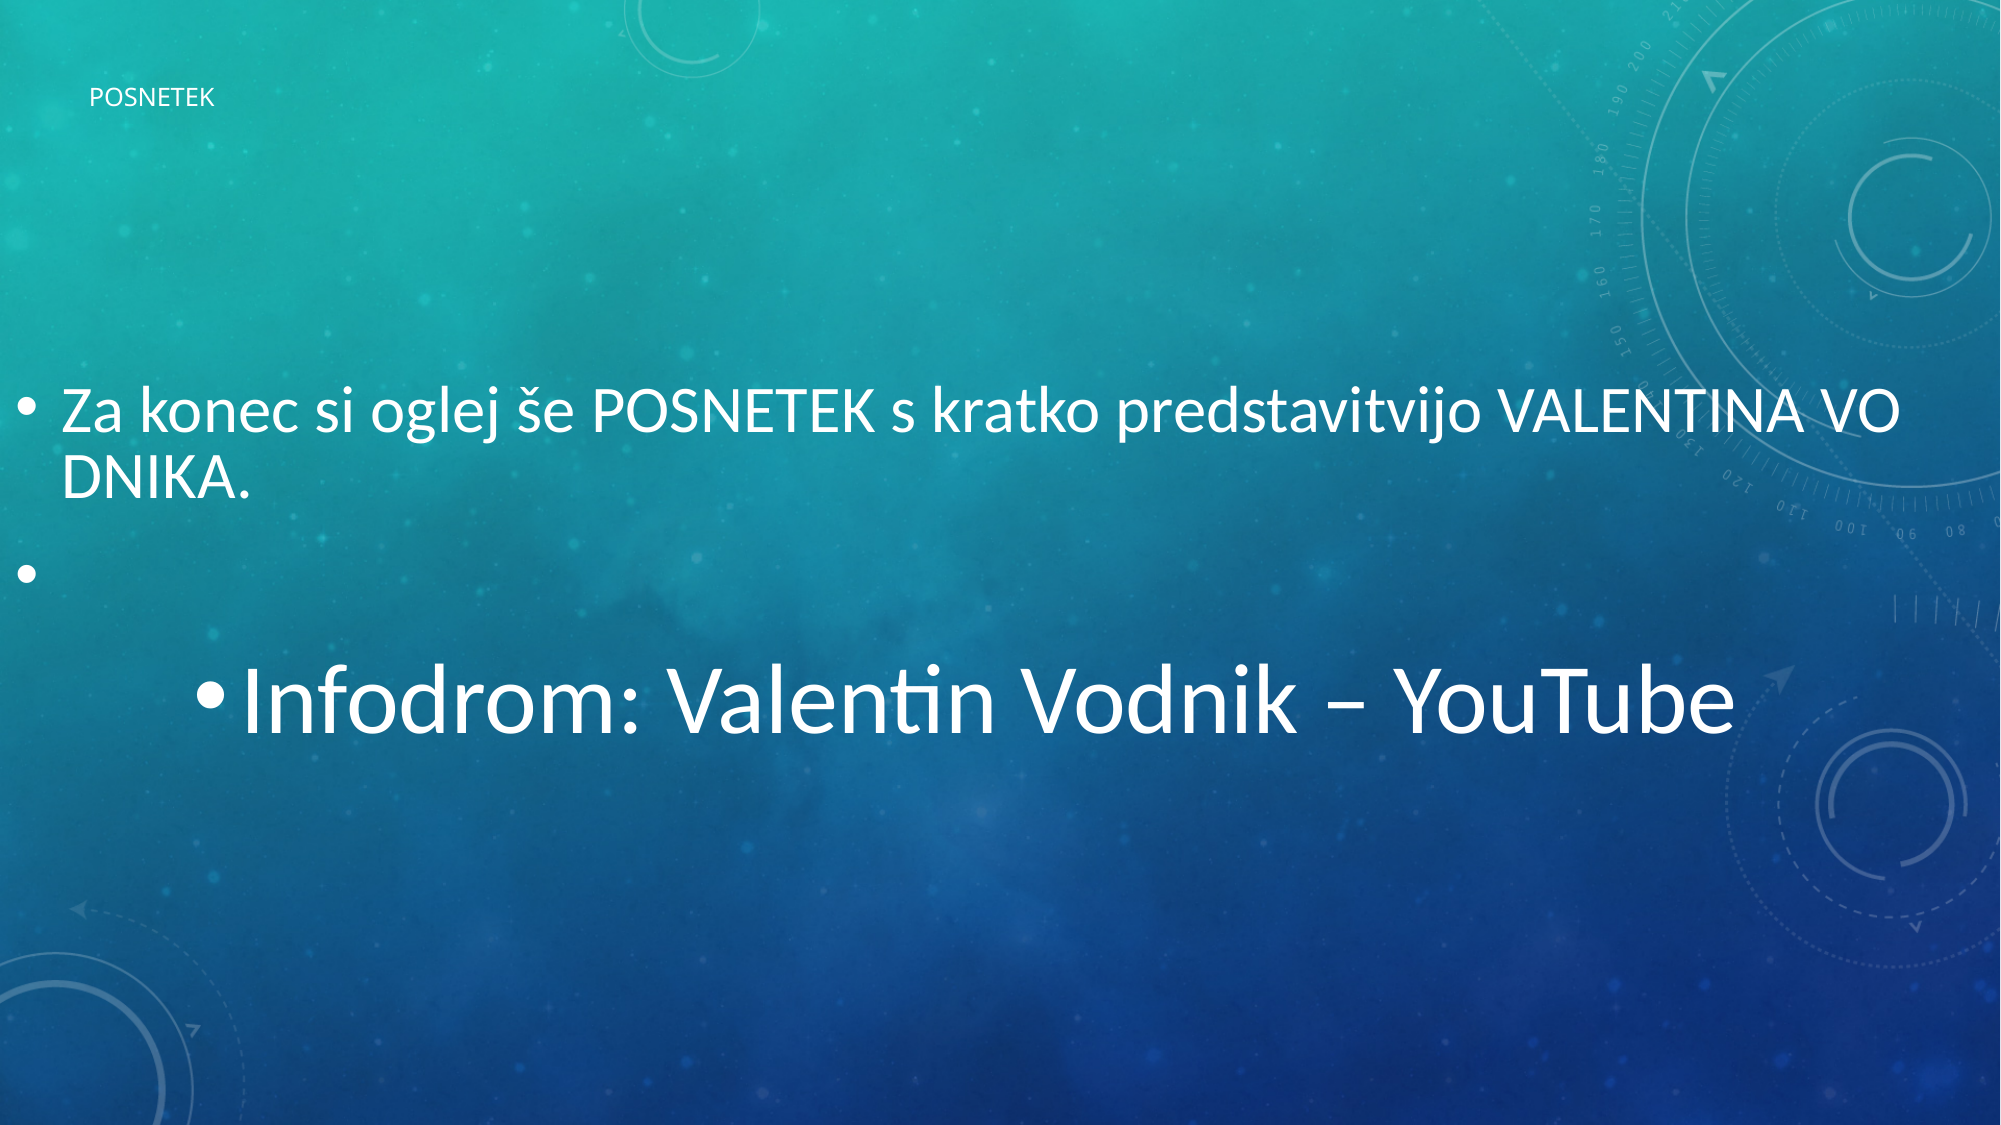

# POSNETEK
Za konec si oglej še POSNETEK s kratko predstavitvijo VALENTINA VODNIKA.
Infodrom: Valentin Vodnik – YouTube